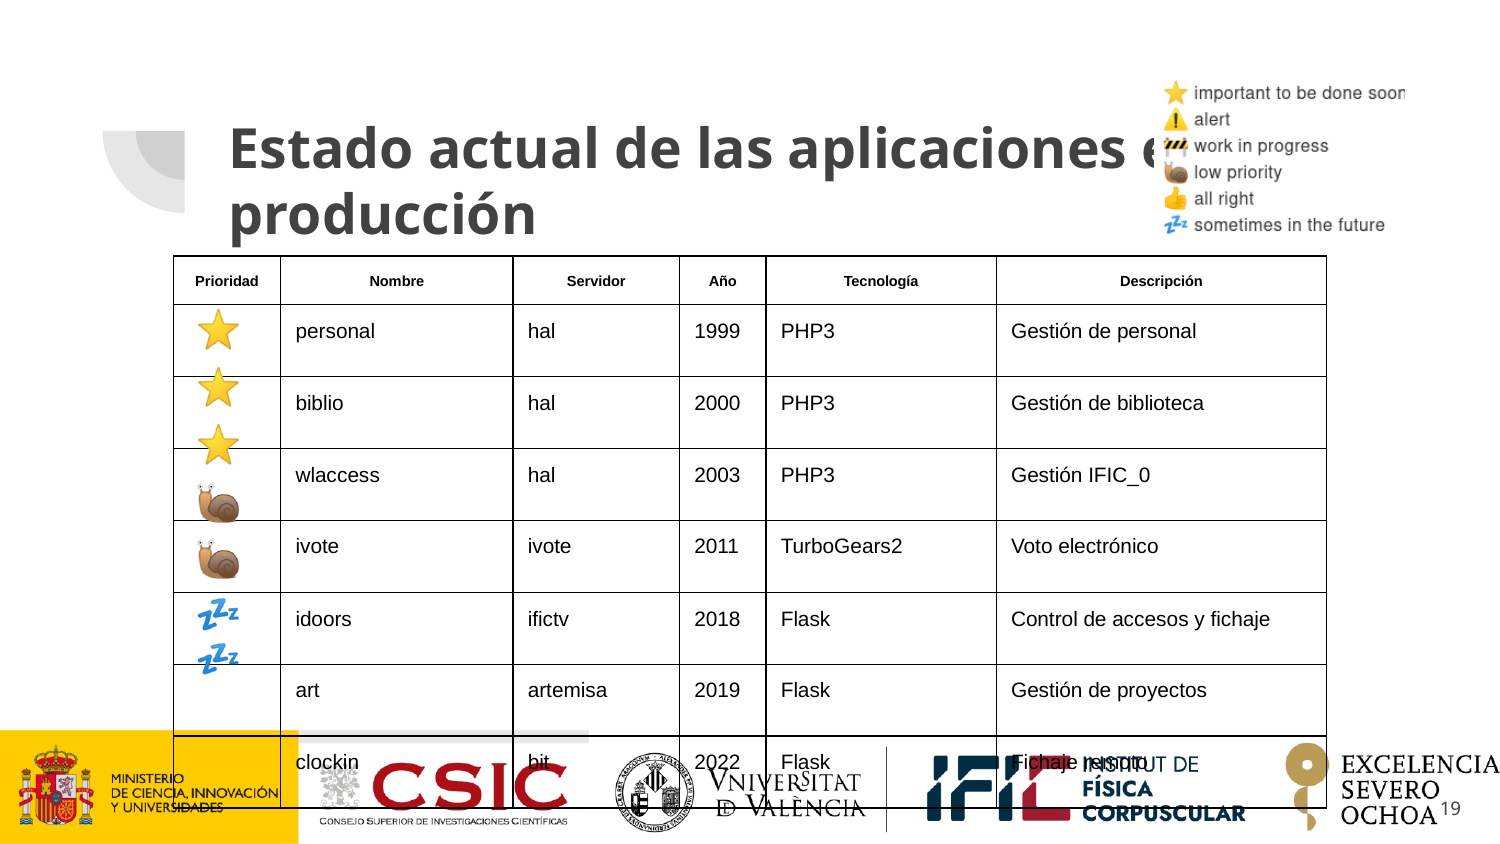

# Estado actual de las aplicaciones en producción
| Prioridad | Nombre | Servidor | Año | Tecnología | Descripción |
| --- | --- | --- | --- | --- | --- |
| | personal | hal | 1999 | PHP3 | Gestión de personal |
| | biblio | hal | 2000 | PHP3 | Gestión de biblioteca |
| | wlaccess | hal | 2003 | PHP3 | Gestión IFIC\_0 |
| | ivote | ivote | 2011 | TurboGears2 | Voto electrónico |
| | idoors | ifictv | 2018 | Flask | Control de accesos y fichaje |
| | art | artemisa | 2019 | Flask | Gestión de proyectos |
| | clockin | bit | 2022 | Flask | Fichaje remoto |